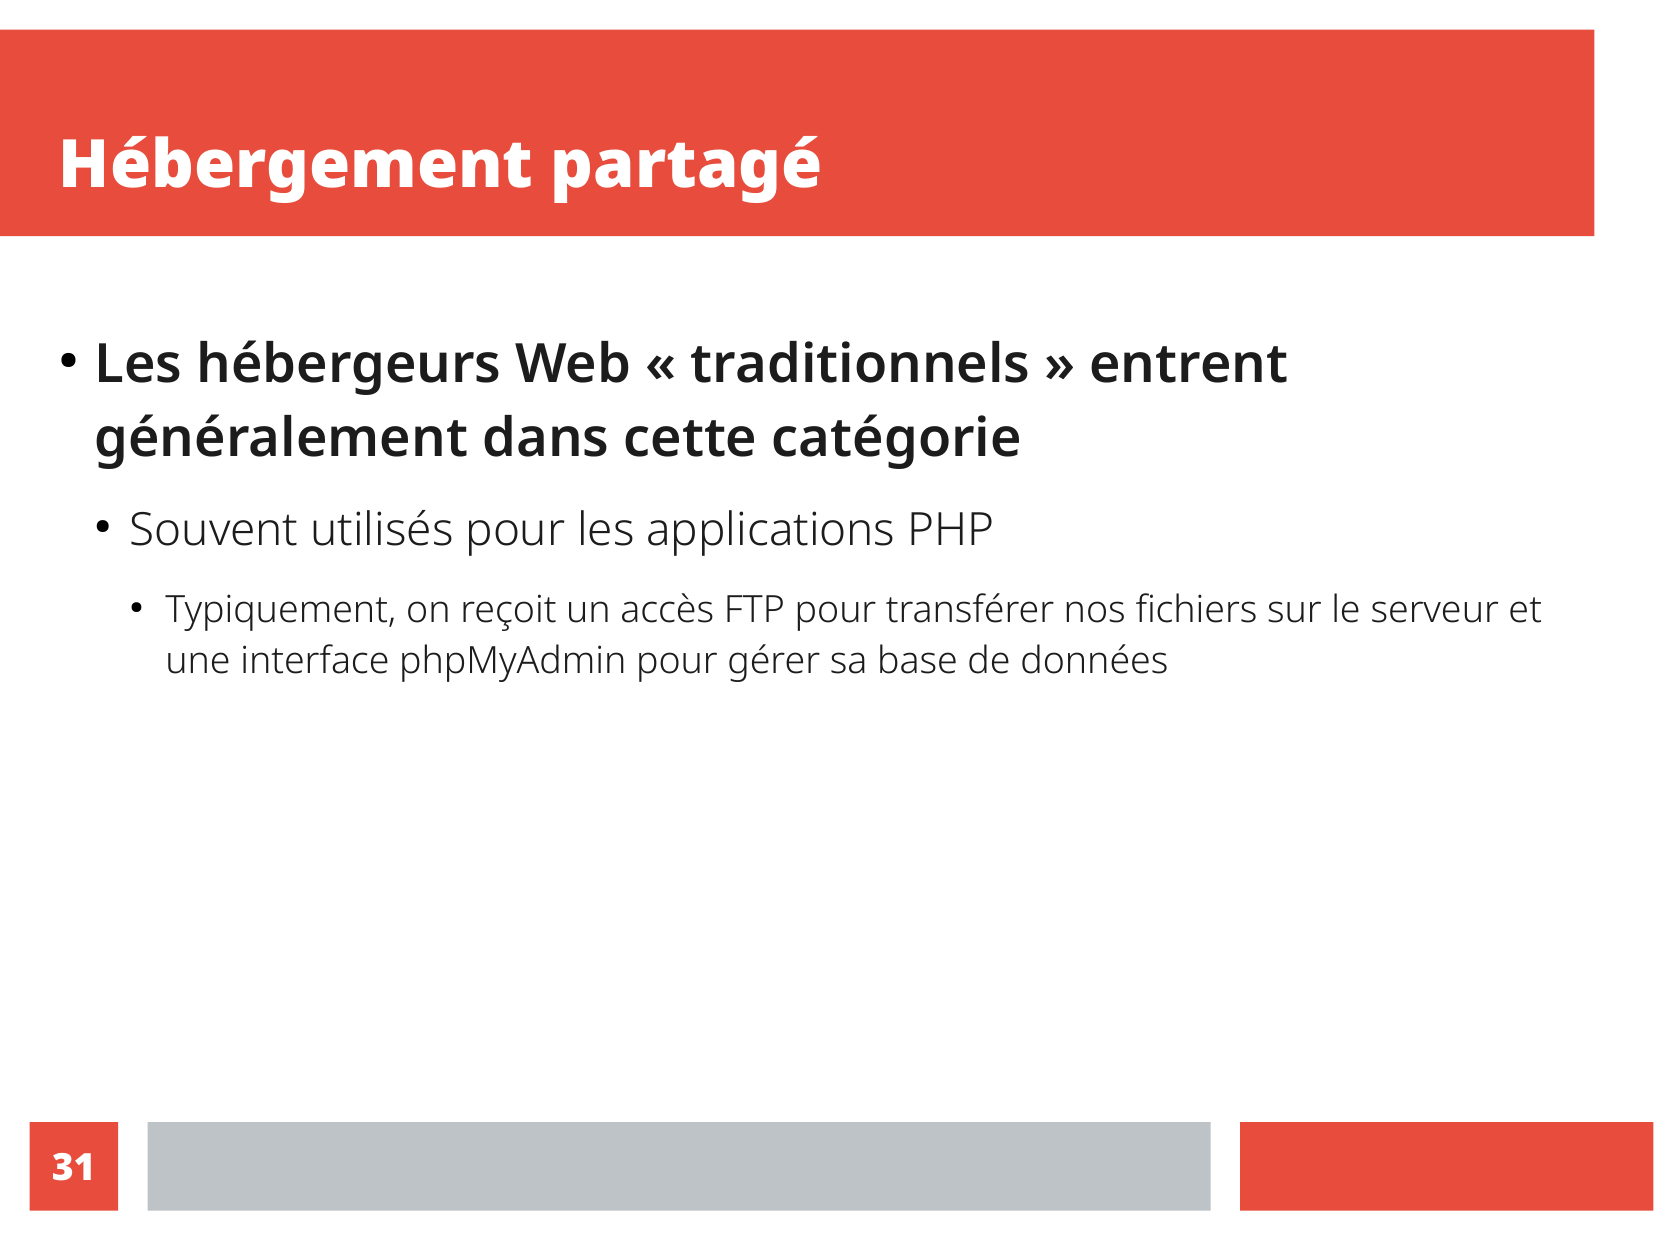

# Hébergement partagé
Les hébergeurs Web « traditionnels » entrent généralement dans cette catégorie
Souvent utilisés pour les applications PHP
Typiquement, on reçoit un accès FTP pour transférer nos fichiers sur le serveur et une interface phpMyAdmin pour gérer sa base de données
31